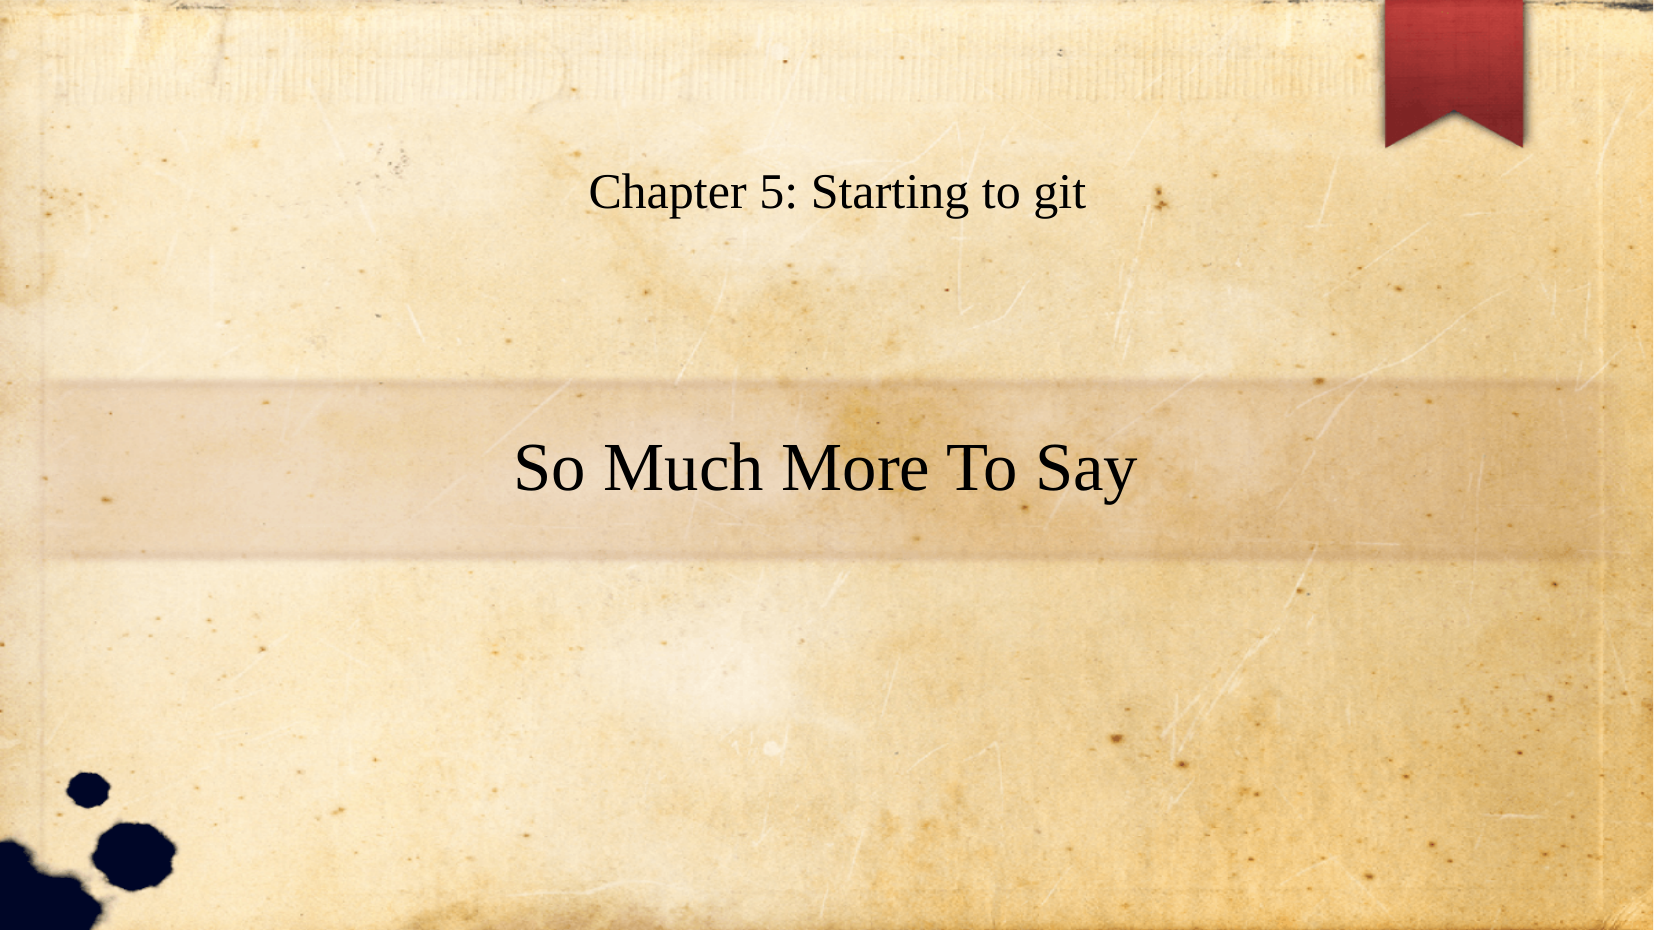

Chapter 5: Starting to git
# So Much More To Say